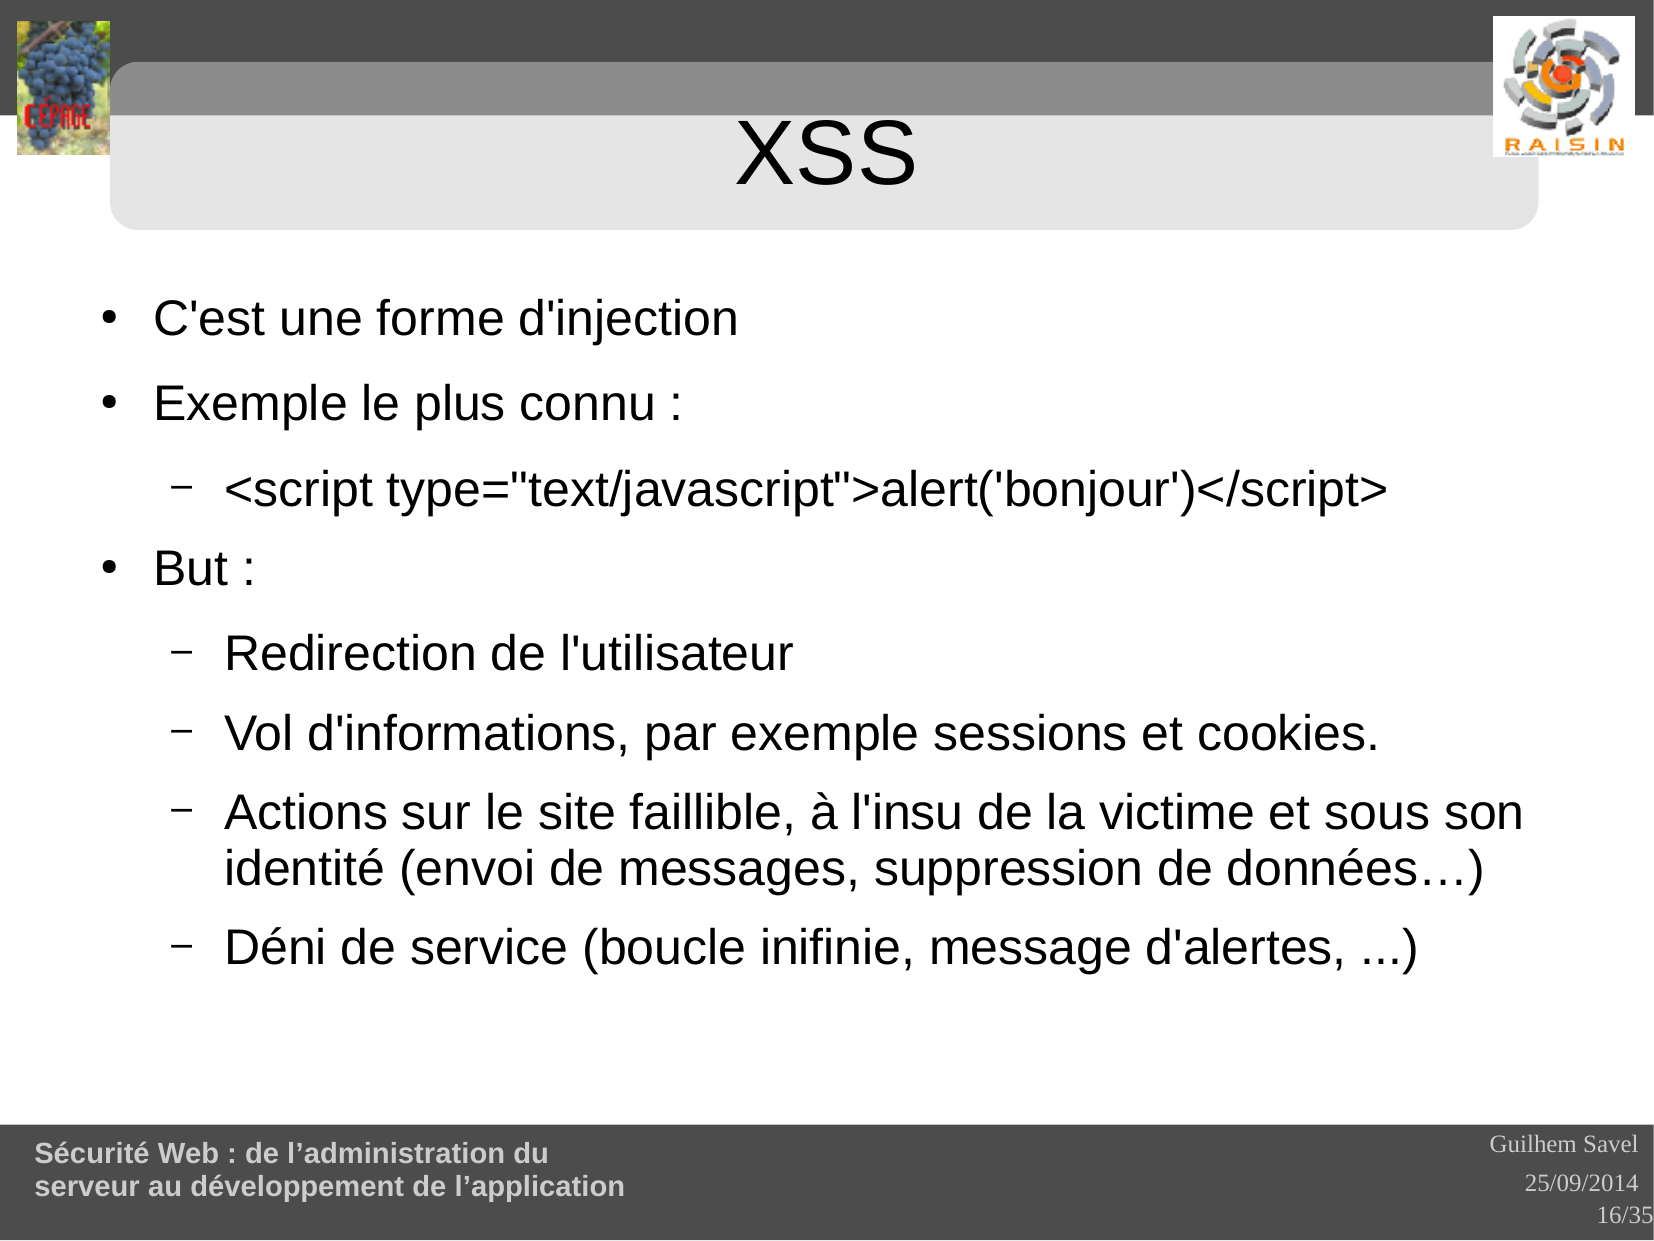

# XSS
C'est une forme d'injection
Exemple le plus connu :
<script type="text/javascript">alert('bonjour')</script>
But :
Redirection de l'utilisateur
Vol d'informations, par exemple sessions et cookies.
Actions sur le site faillible, à l'insu de la victime et sous son identité (envoi de messages, suppression de données…)
Déni de service (boucle inifinie, message d'alertes, ...)